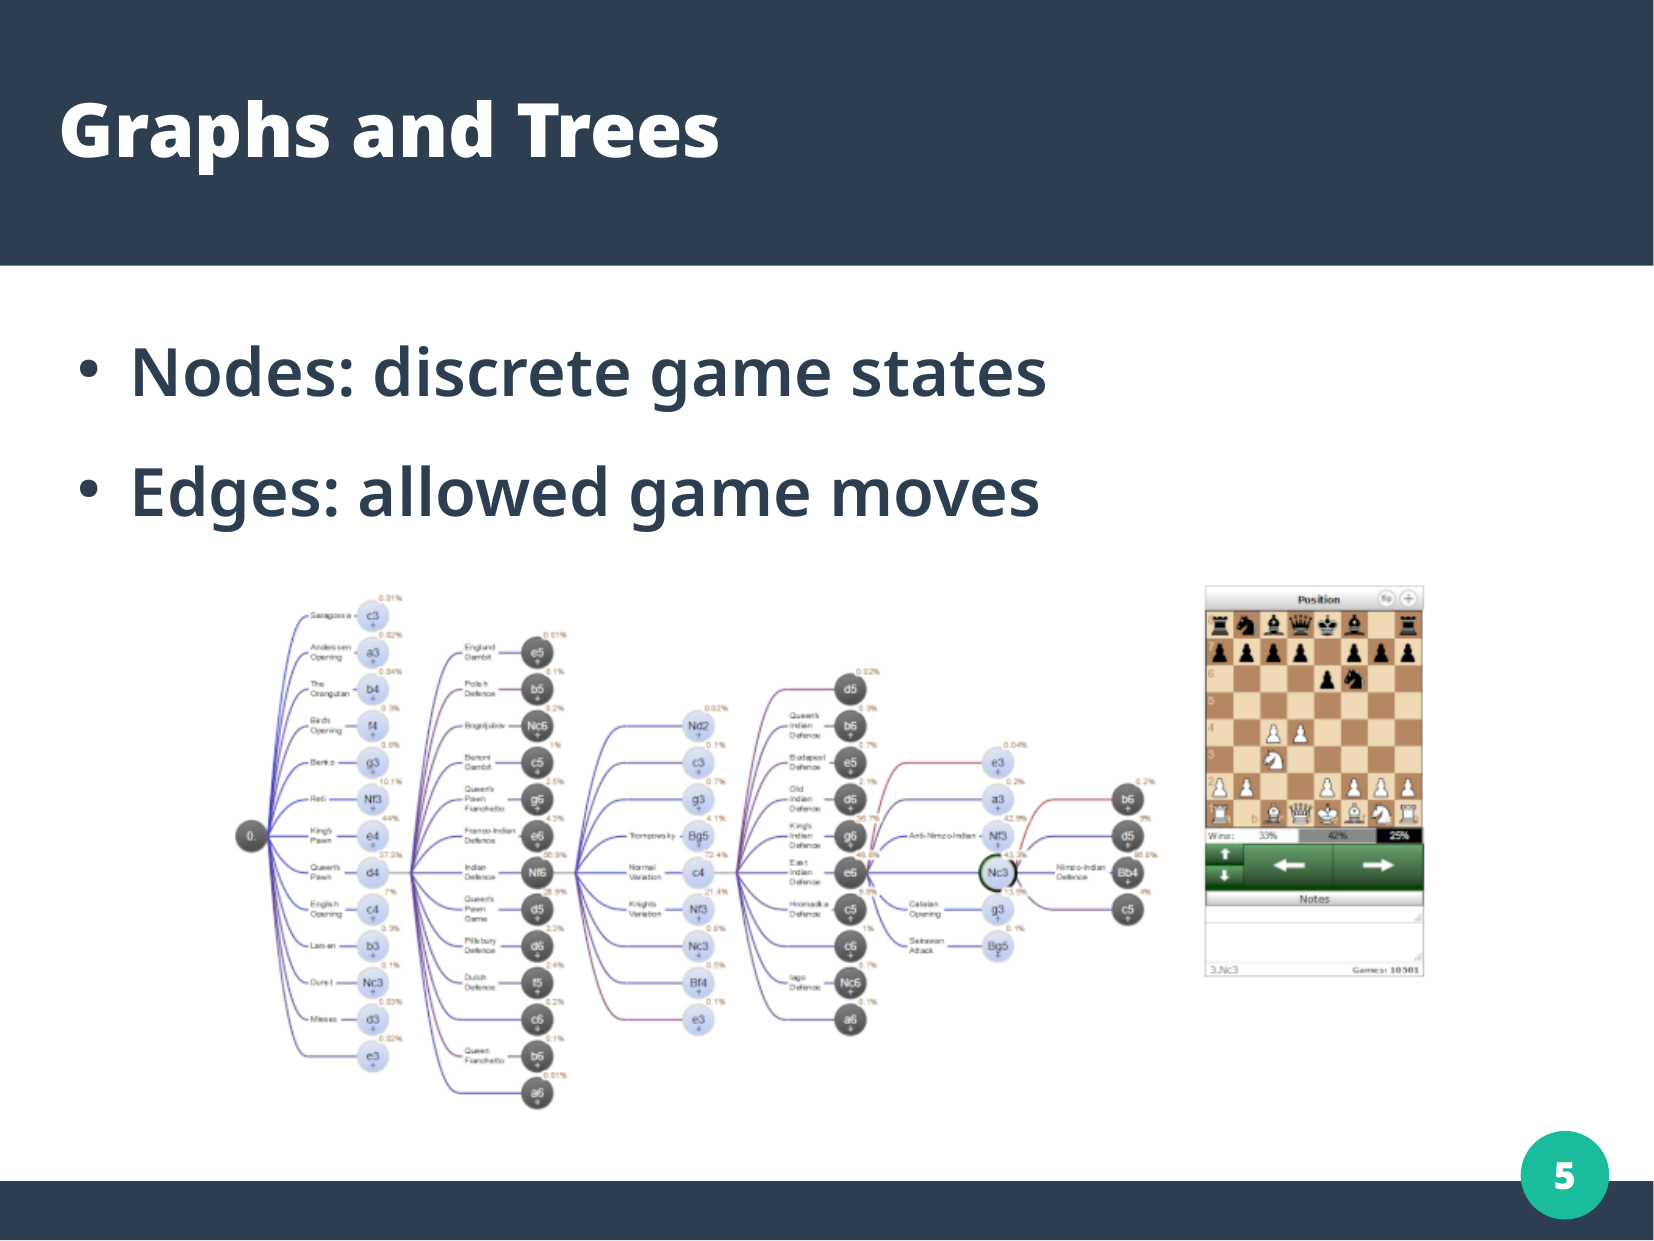

# Graphs and Trees
Nodes: discrete game states
Edges: allowed game moves
5